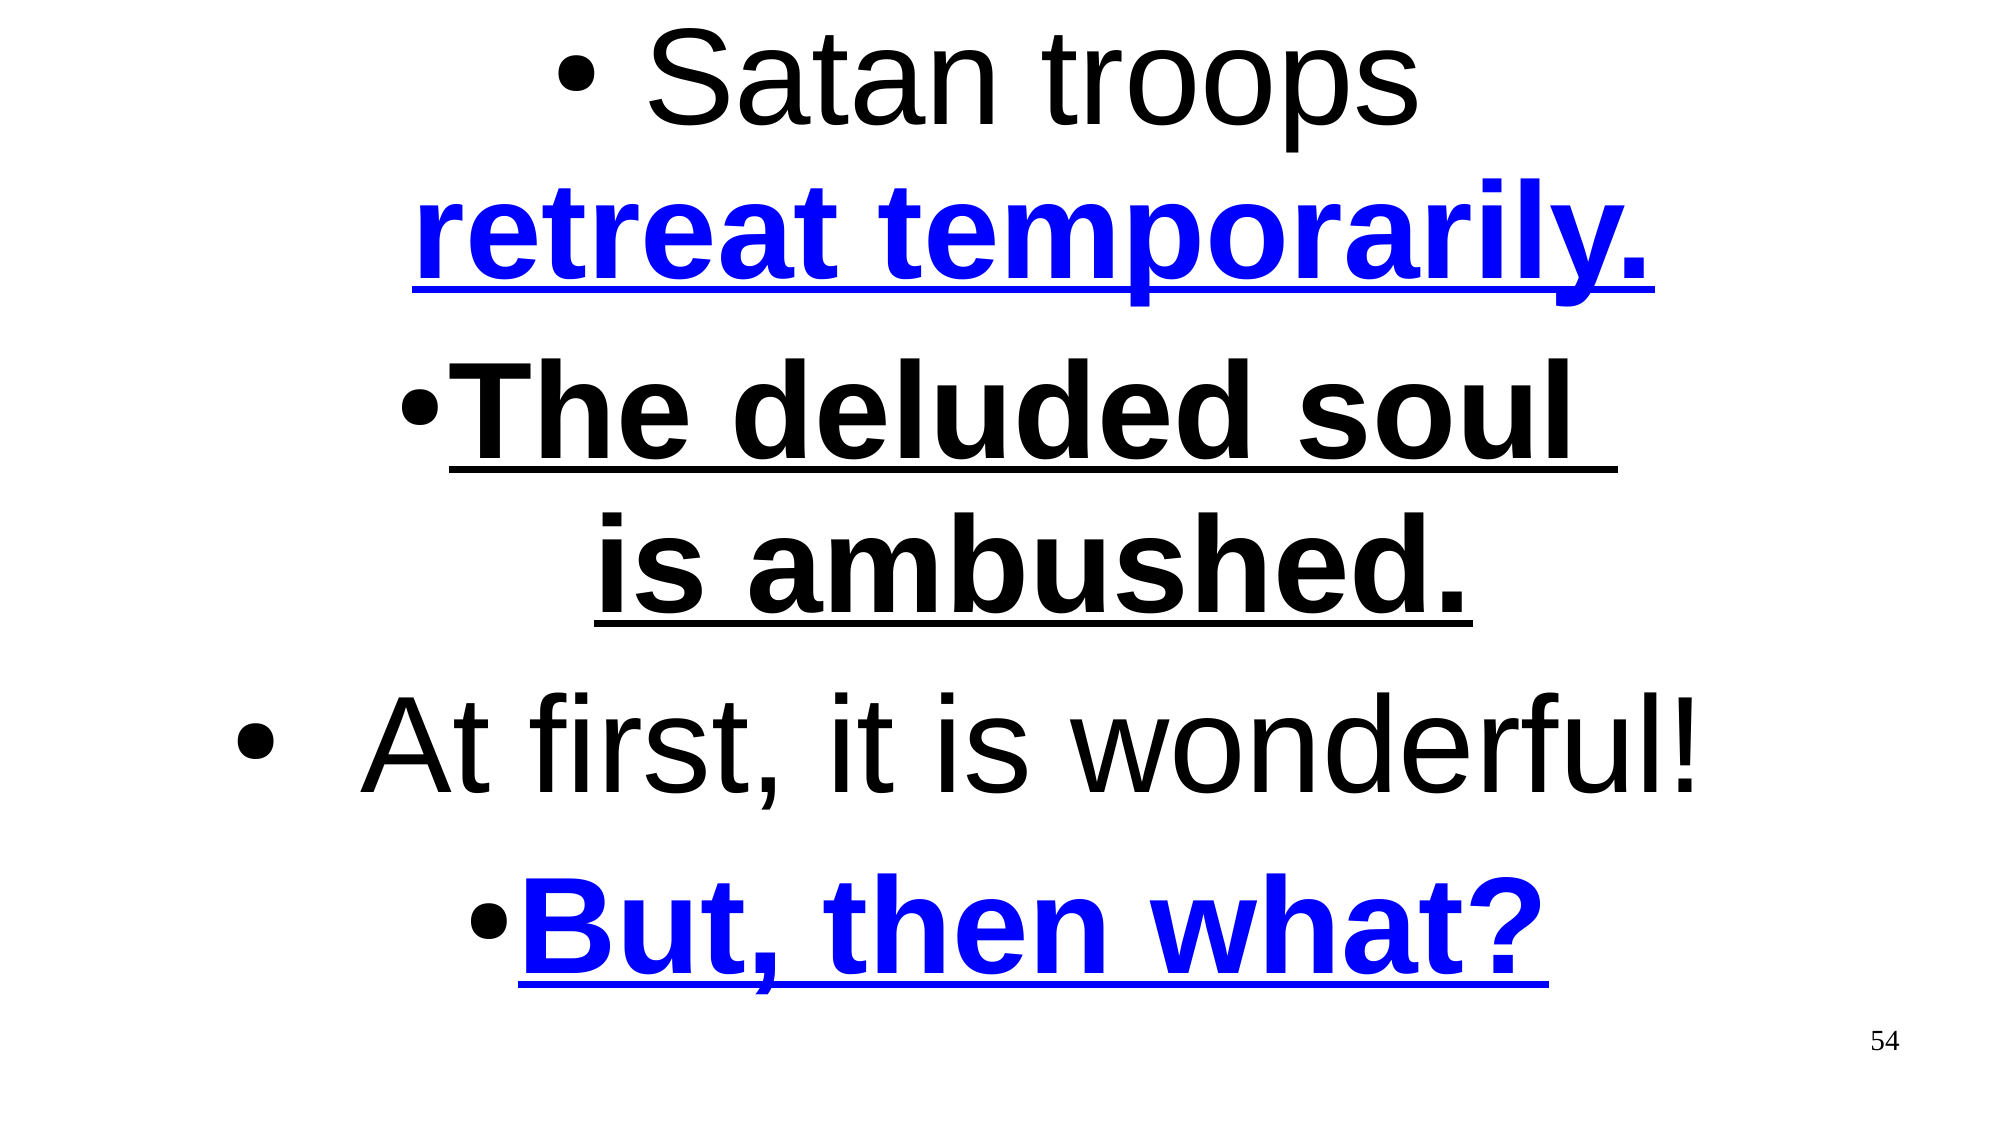

# Satan troops retreat temporarily.
The deluded soul
is ambushed.
 At first, it is wonderful!
But, then what?
54